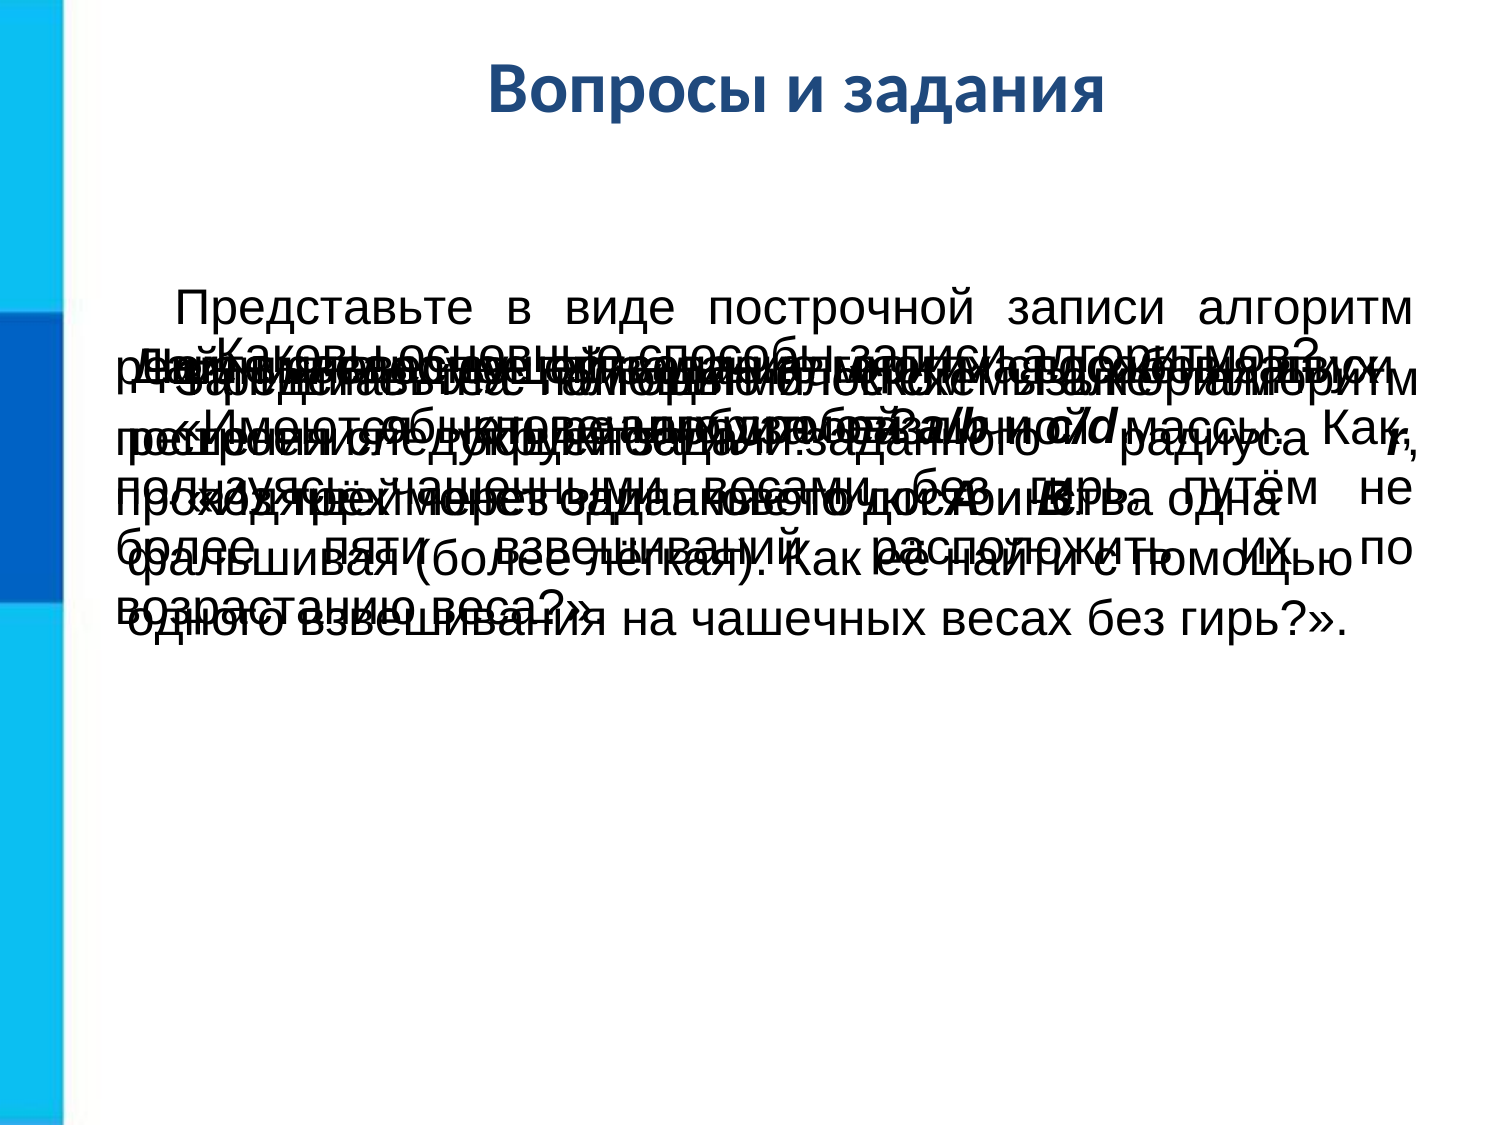

Вопросы и задания
Представьте в виде построчной записи алгоритм решения следующей задачи:
«Имеются четыре арбуза различной массы. Как, пользуясь чашечными весами без гирь, путём не более пяти взвешиваний расположить их по возрастанию веса?».
Каковы основные способы записи алгоритмов?
Дайте словесное описание алгоритма сложения двух
обыкновенных дробей a/b и c/d.
Чем вызвано существование многих способов записи
алгоритмов?
Представьте с помощью блок-схемы алгоритм решения следующей задачи:
«Из трёх монет одинакового достоинства одна фальшивая (более лёгкая). Как её найти с помощью одного взвешивания на чашечных весах без гирь?».
Запишите на алгоритмическом языке алгоритм построения окружности заданного радиуса r, проходящей через заданные точки А и В.